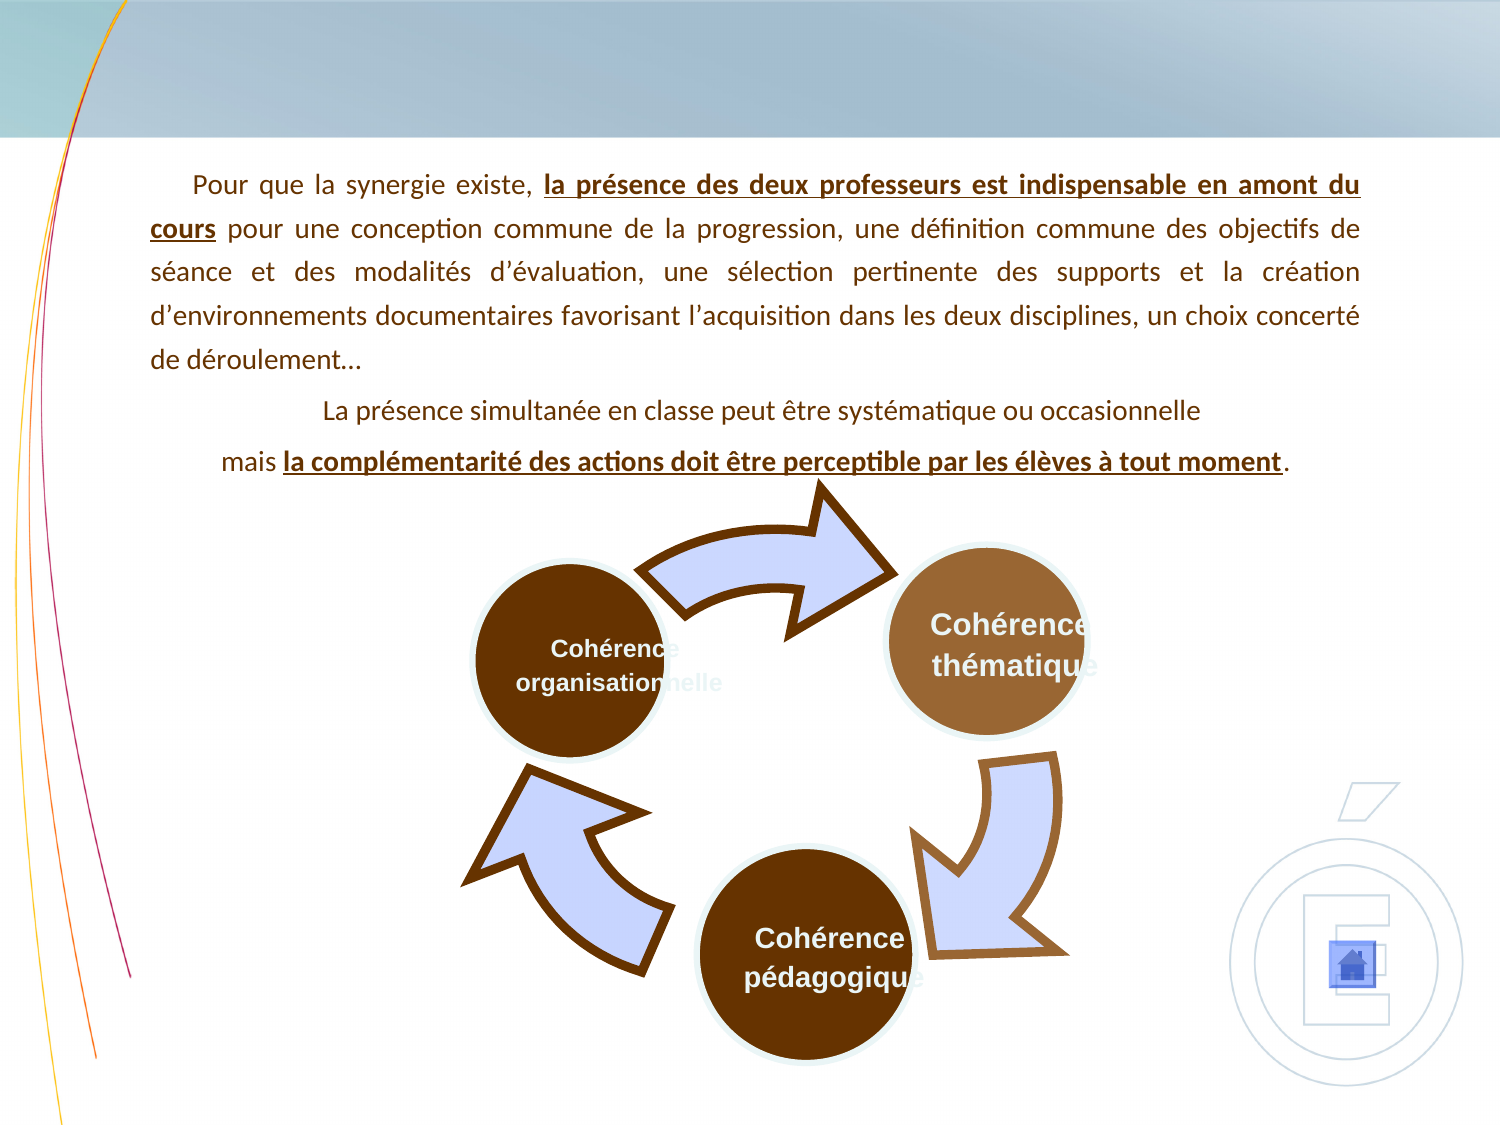

#
 Pour que la synergie existe, la présence des deux professeurs est indispensable en amont du cours pour une conception commune de la progression, une définition commune des objectifs de séance et des modalités d’évaluation, une sélection pertinente des supports et la création d’environnements documentaires favorisant l’acquisition dans les deux disciplines, un choix concerté de déroulement…
 La présence simultanée en classe peut être systématique ou occasionnelle
mais la complémentarité des actions doit être perceptible par les élèves à tout moment.
Cohérence
thématique
Cohérence
organisationnelle
Cohérence
pédagogique